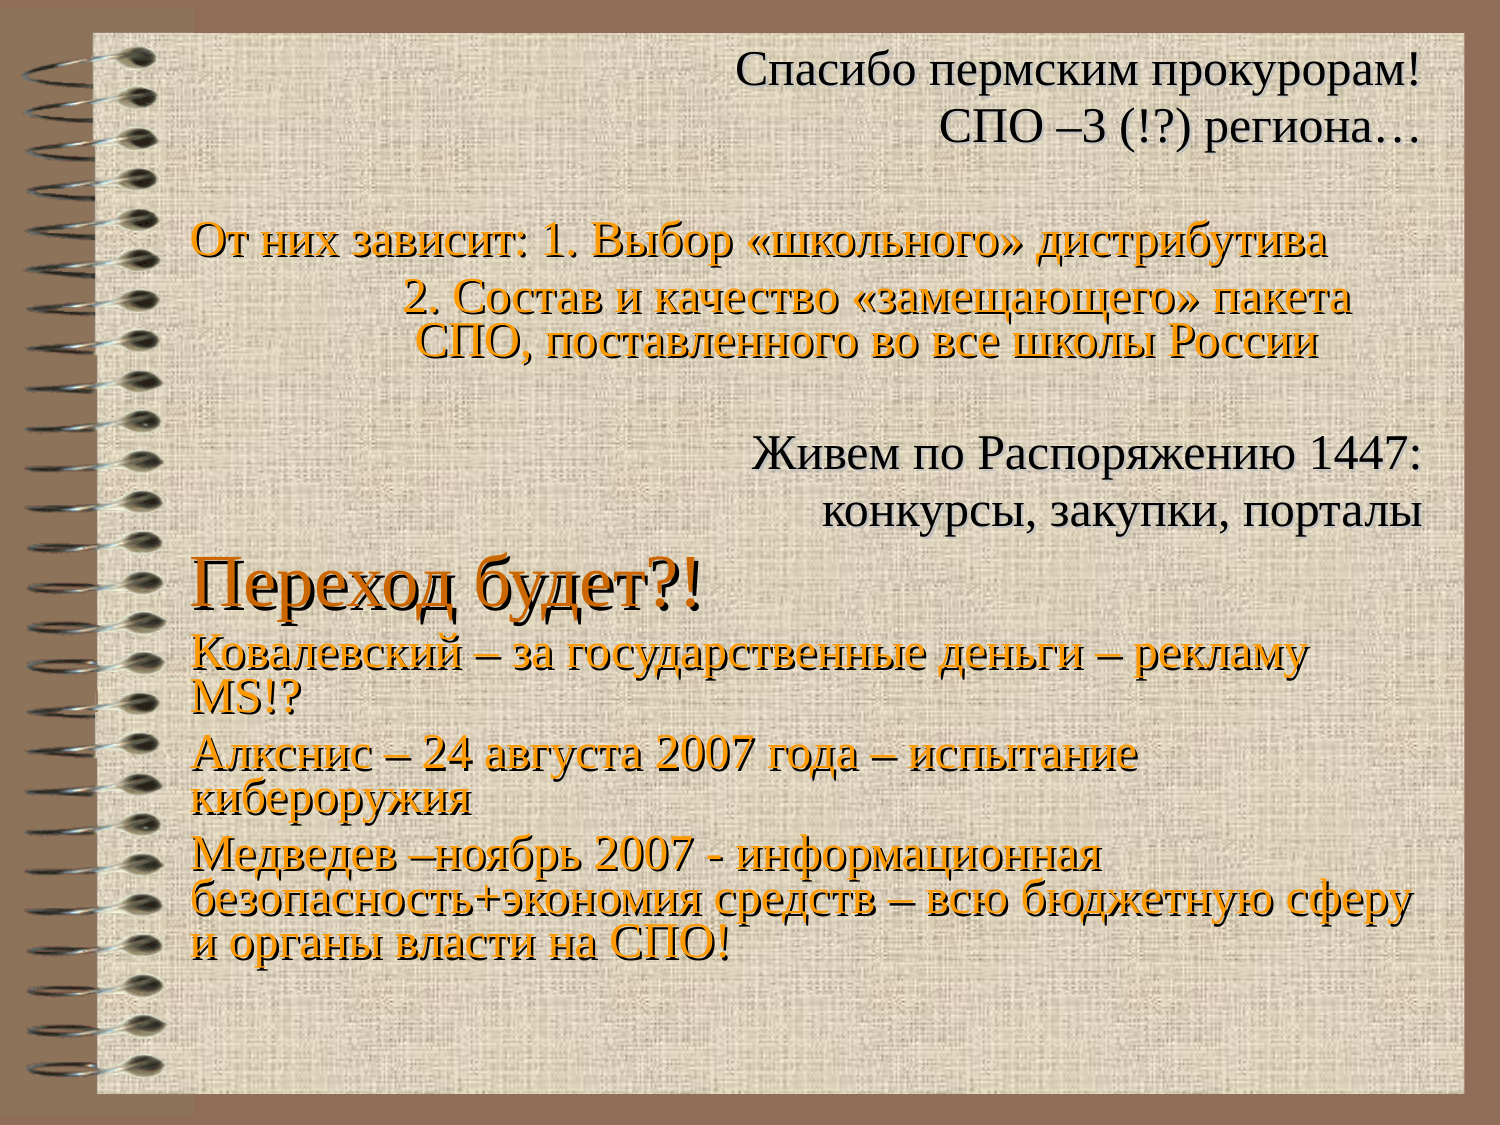

# Спасибо пермским прокурорам!
СПО –3 (!?) региона…
От них зависит: 1. Выбор «школьного» дистрибутива
	 2. Состав и качество «замещающего» пакета 		 СПО, поставленного во все школы России
Живем по Распоряжению 1447:
конкурсы, закупки, порталы
Переход будет?!
Ковалевский – за государственные деньги – рекламу MS!?
Алкснис – 24 августа 2007 года – испытание кибероружия
Медведев –ноябрь 2007 - информационная безопасность+экономия средств – всю бюджетную сферу и органы власти на СПО!